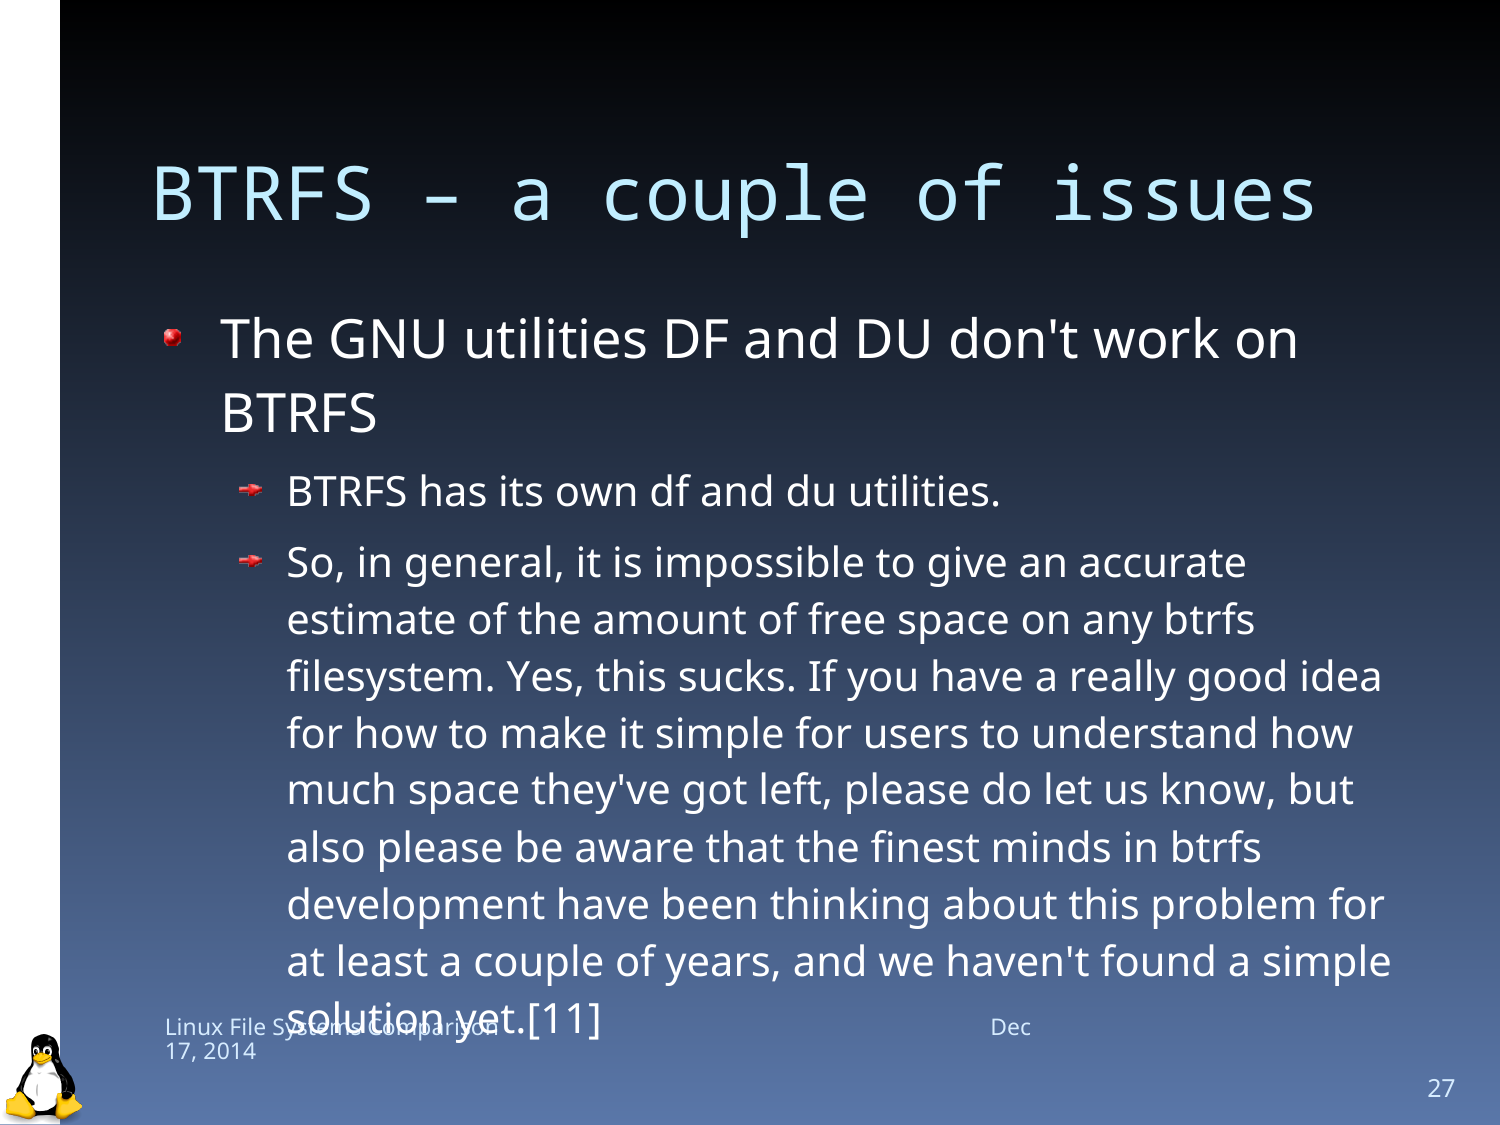

# BTRFS – a couple of issues
The GNU utilities DF and DU don't work on BTRFS
BTRFS has its own df and du utilities.
So, in general, it is impossible to give an accurate estimate of the amount of free space on any btrfs filesystem. Yes, this sucks. If you have a really good idea for how to make it simple for users to understand how much space they've got left, please do let us know, but also please be aware that the finest minds in btrfs development have been thinking about this problem for at least a couple of years, and we haven't found a simple solution yet.[11]
Linux File Systems Comparison Dec 17, 2014
Dec 17, 2014
27